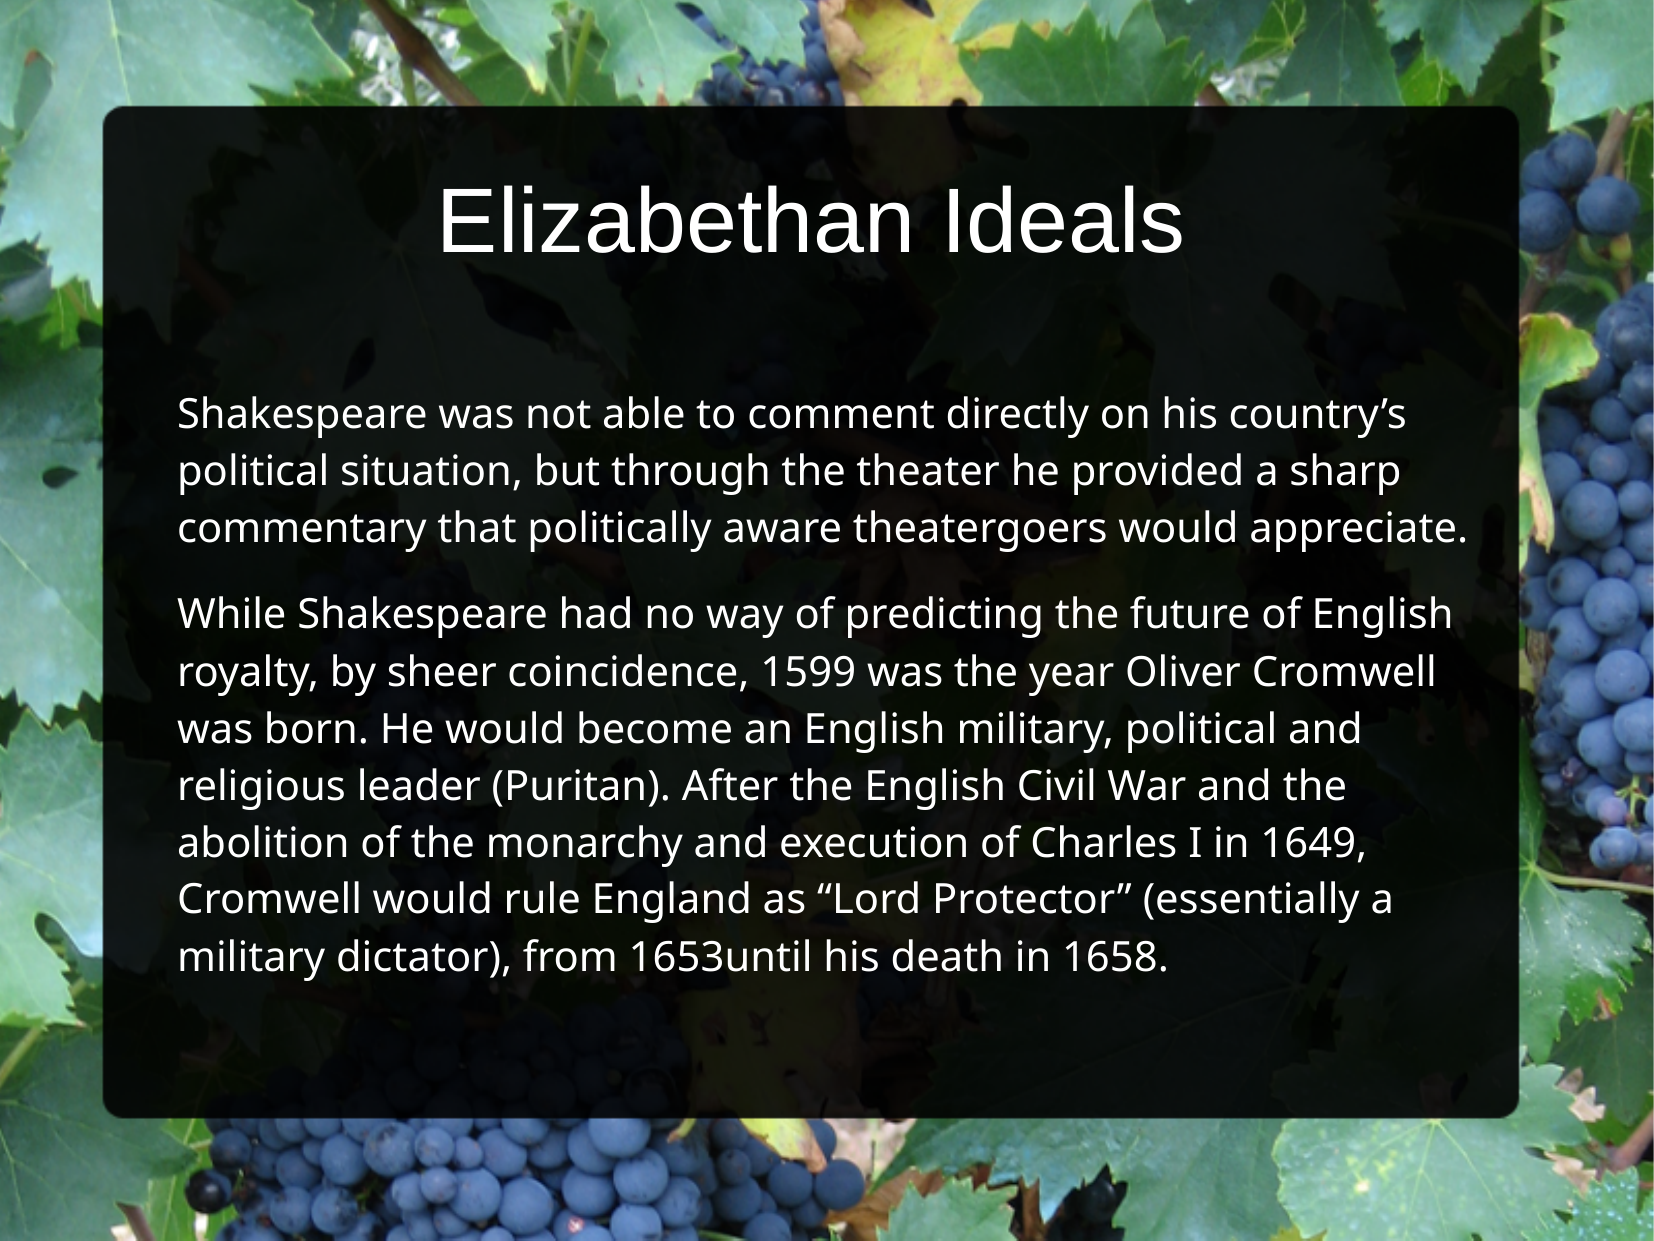

# Elizabethan Ideals
Shakespeare was not able to comment directly on his country’s political situation, but through the theater he provided a sharp commentary that politically aware theatergoers would appreciate.
While Shakespeare had no way of predicting the future of English royalty, by sheer coincidence, 1599 was the year Oliver Cromwell was born. He would become an English military, political and religious leader (Puritan). After the English Civil War and the abolition of the monarchy and execution of Charles I in 1649, Cromwell would rule England as “Lord Protector” (essentially a military dictator), from 1653until his death in 1658.